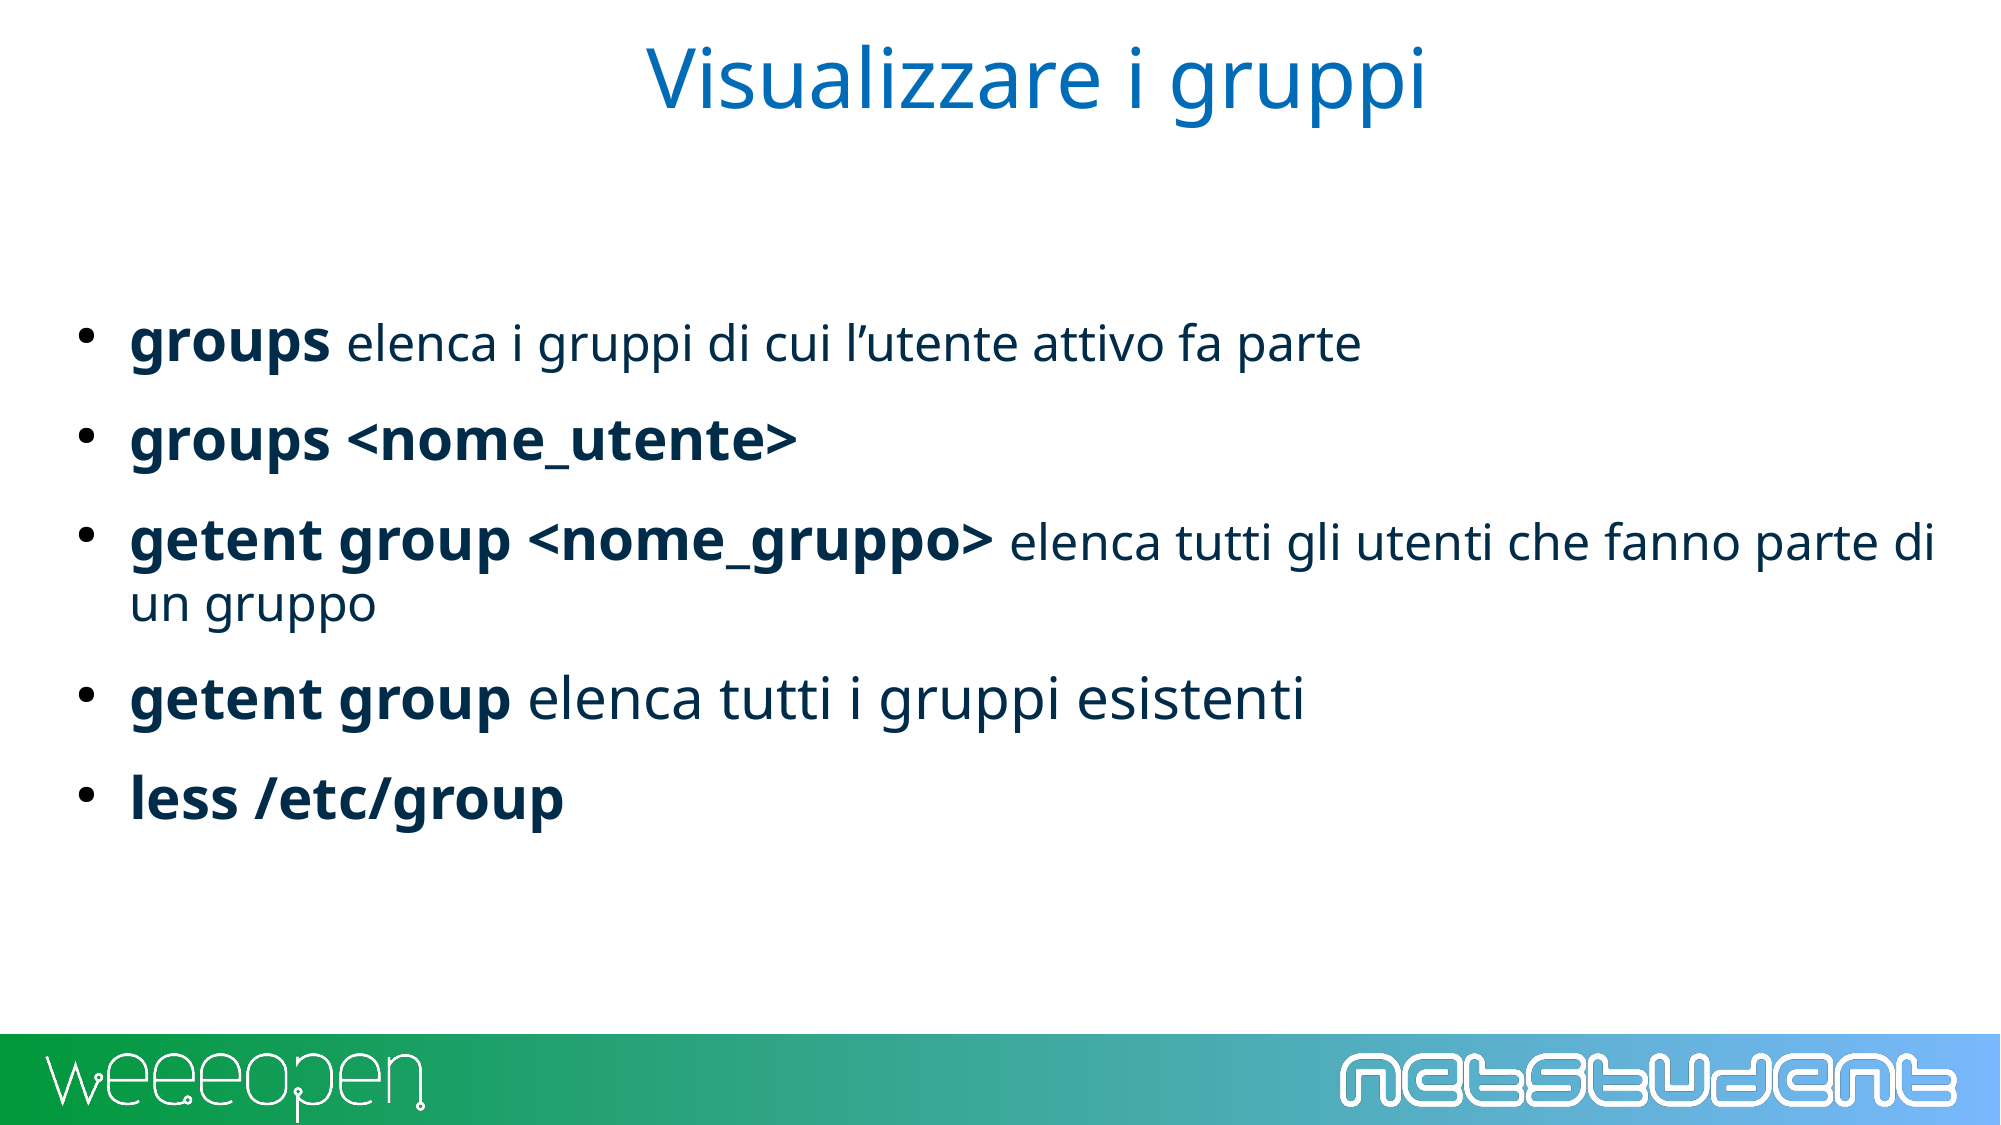

# Visualizzare i gruppi
groups elenca i gruppi di cui l’utente attivo fa parte
groups <nome_utente>
getent group <nome_gruppo> elenca tutti gli utenti che fanno parte di un gruppo
getent group elenca tutti i gruppi esistenti
less /etc/group